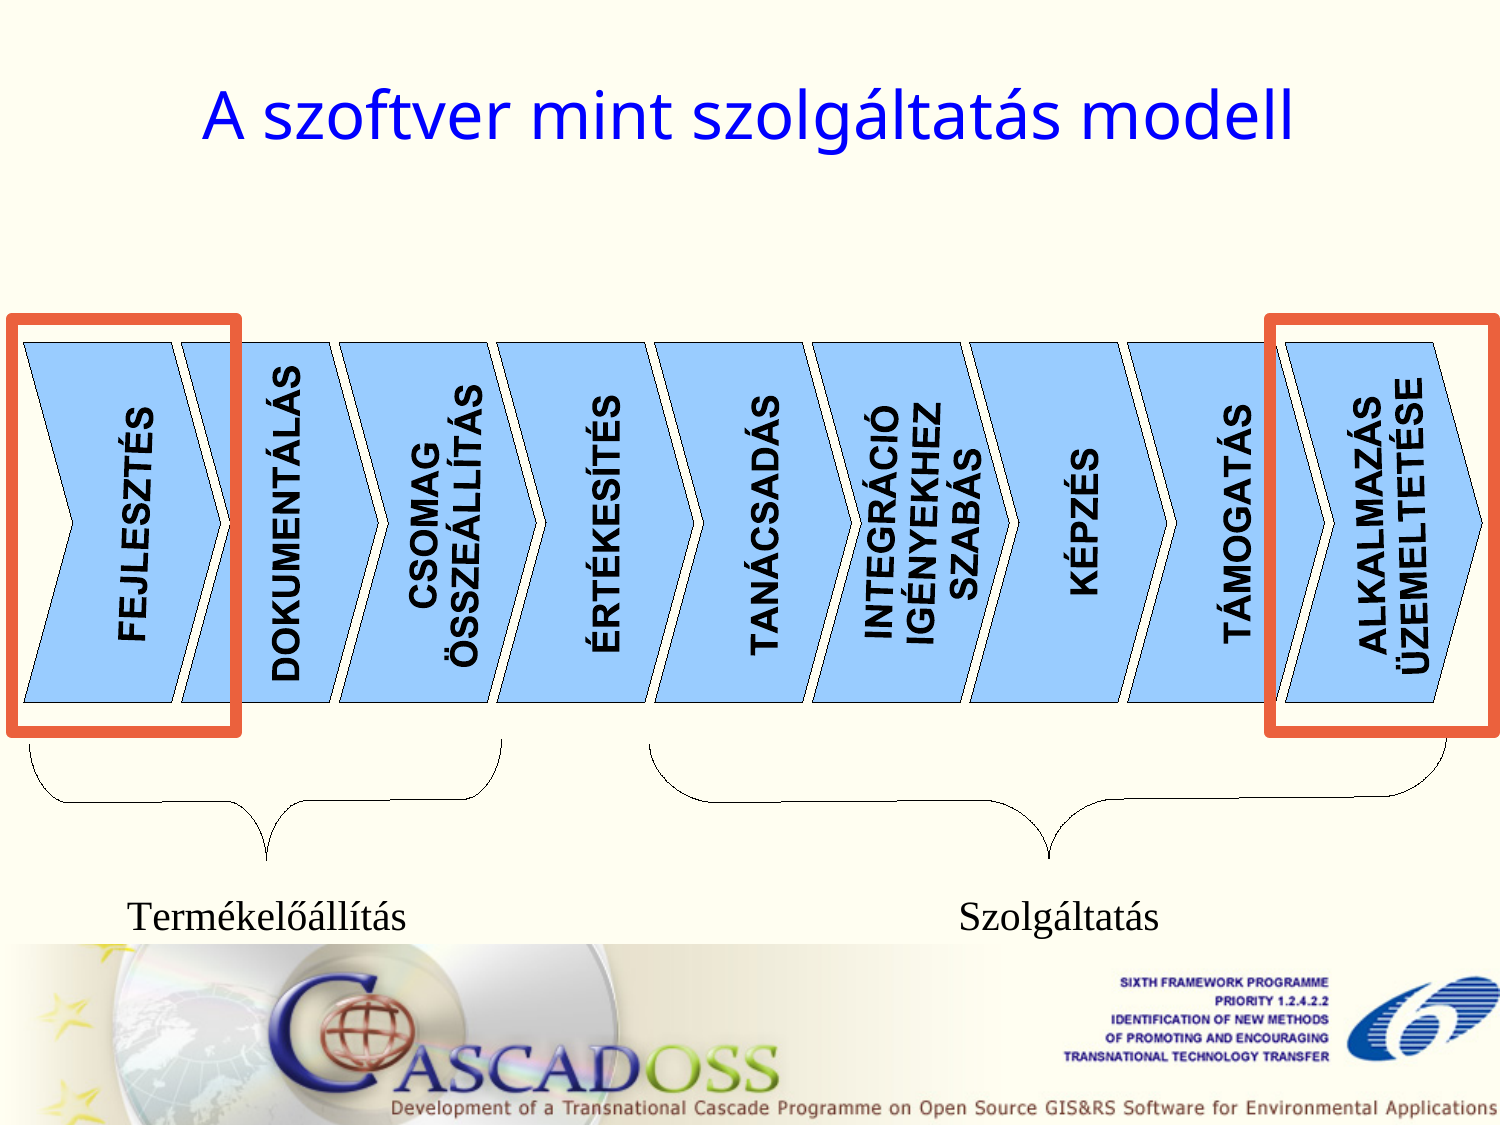

# A szoftver mint szolgáltatás modell
Termékelőállítás
Szolgáltatás